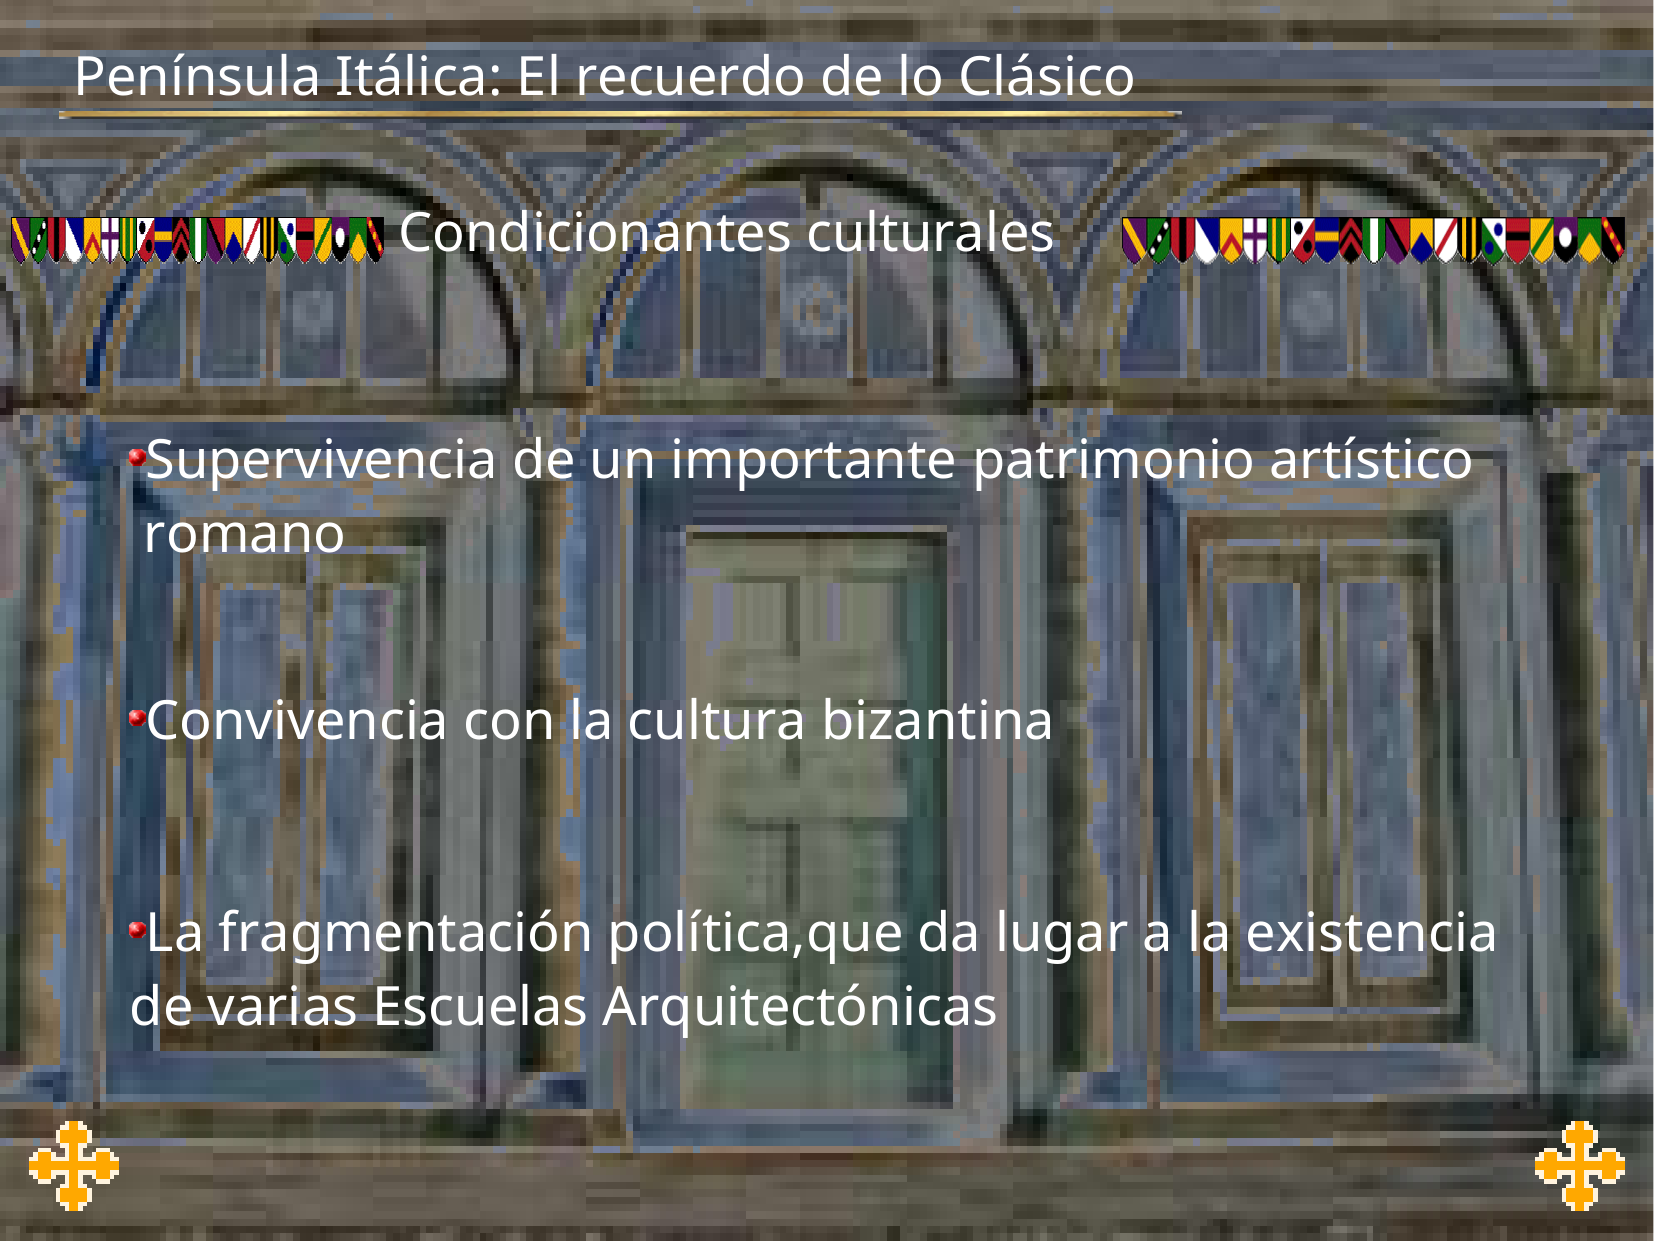

Península Itálica: El recuerdo de lo Clásico
Condicionantes culturales
Supervivencia de un importante patrimonio artístico
 romano
Convivencia con la cultura bizantina
La fragmentación política,que da lugar a la existencia
de varias Escuelas Arquitectónicas